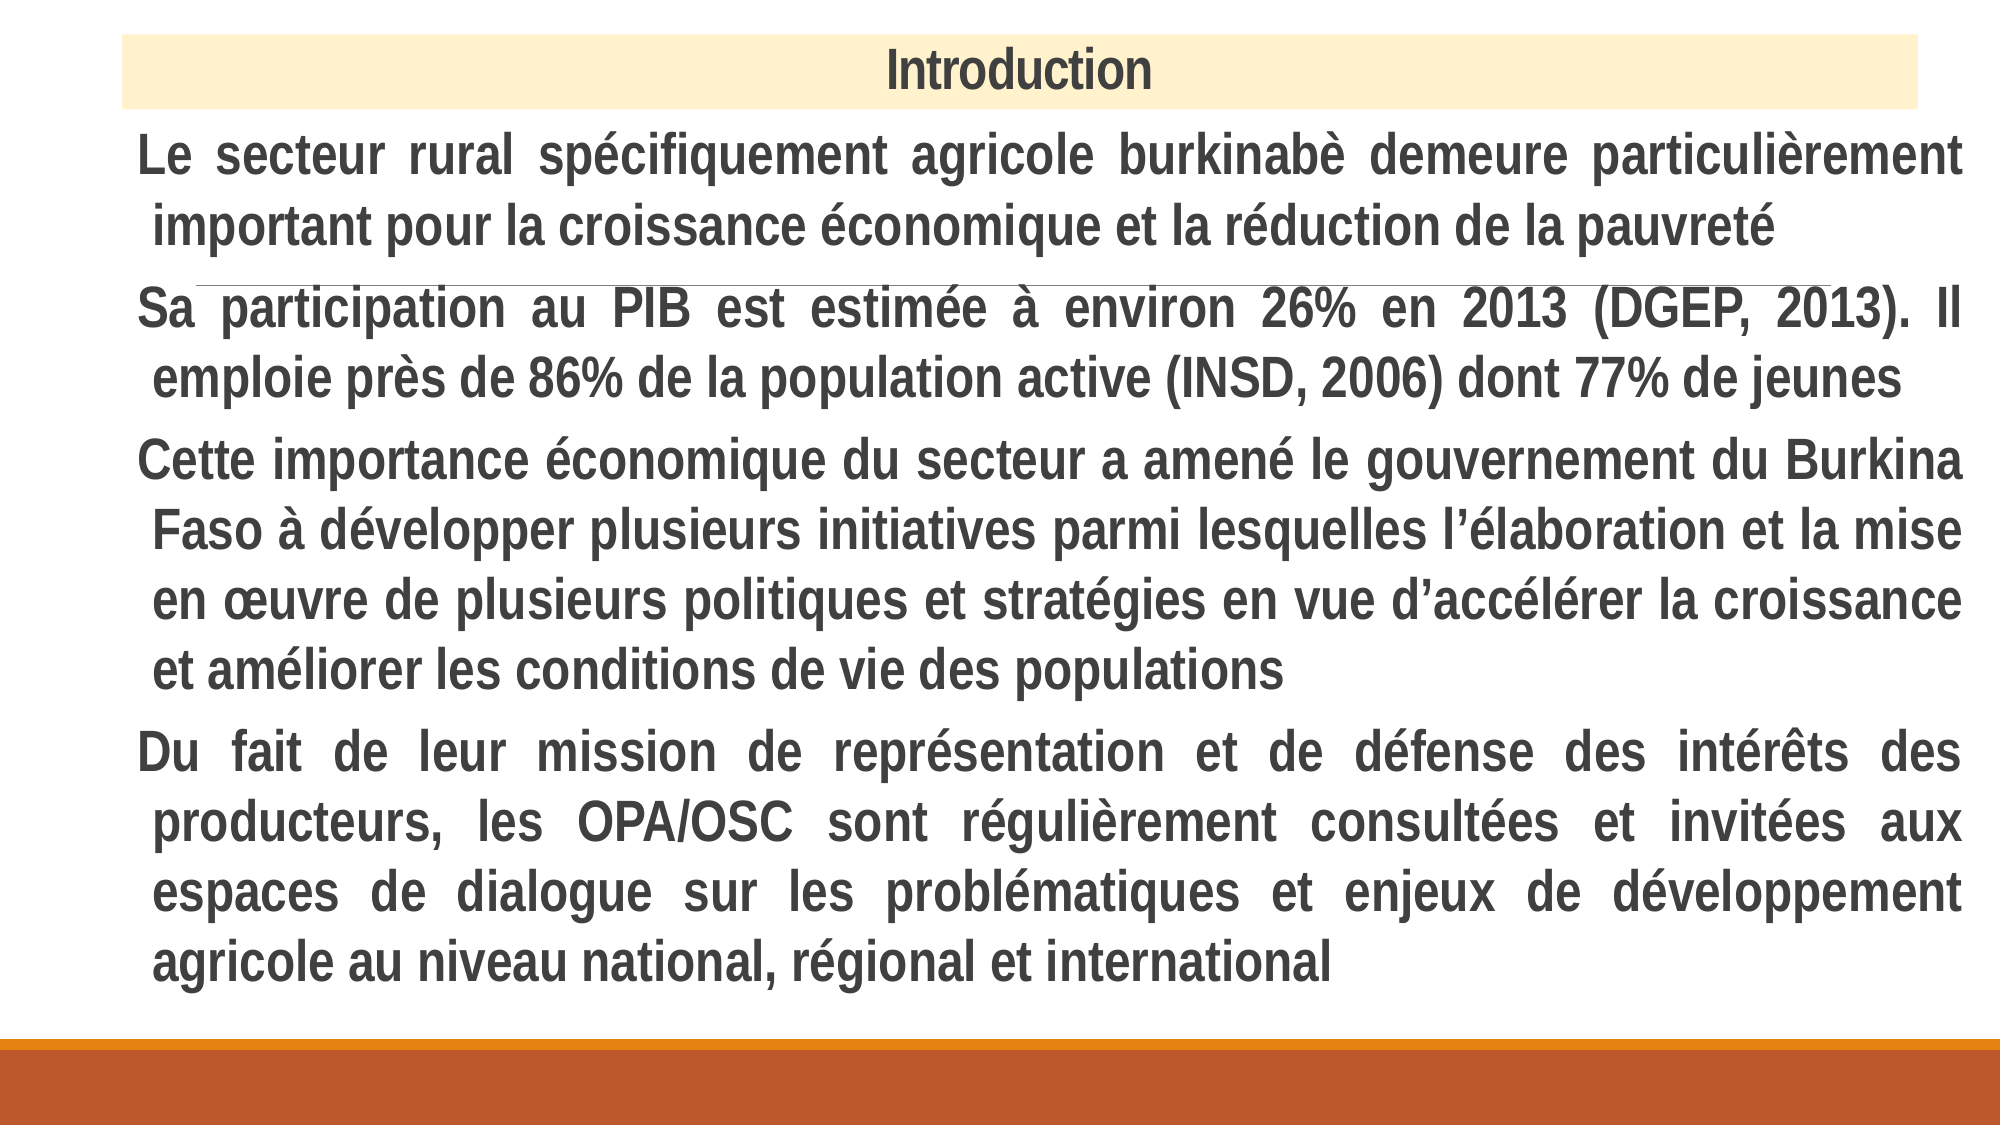

# Introduction
Le secteur rural spécifiquement agricole burkinabè demeure particulièrement important pour la croissance économique et la réduction de la pauvreté
Sa participation au PIB est estimée à environ 26% en 2013 (DGEP, 2013). Il emploie près de 86% de la population active (INSD, 2006) dont 77% de jeunes
Cette importance économique du secteur a amené le gouvernement du Burkina Faso à développer plusieurs initiatives parmi lesquelles l’élaboration et la mise en œuvre de plusieurs politiques et stratégies en vue d’accélérer la croissance et améliorer les conditions de vie des populations
Du fait de leur mission de représentation et de défense des intérêts des producteurs, les OPA/OSC sont régulièrement consultées et invitées aux espaces de dialogue sur les problématiques et enjeux de développement agricole au niveau national, régional et international